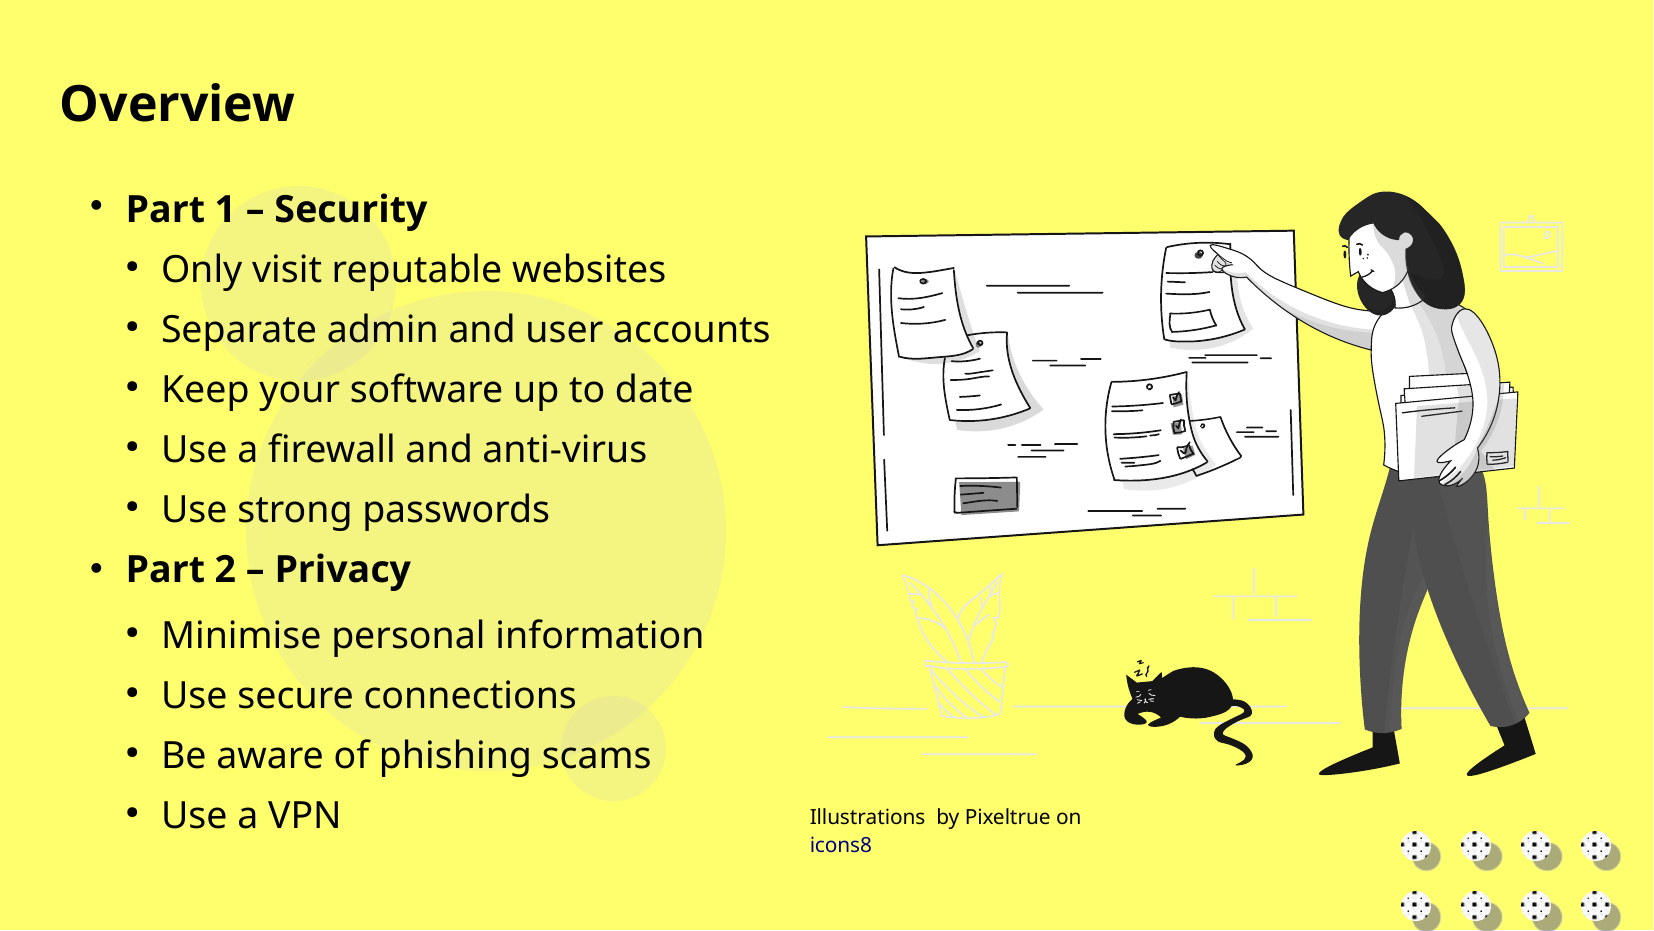

Overview
Part 1 – Security
Only visit reputable websites
Separate admin and user accounts
Keep your software up to date
Use a firewall and anti-virus
Use strong passwords
Part 2 – Privacy
Minimise personal information
Use secure connections
Be aware of phishing scams
Use a VPN